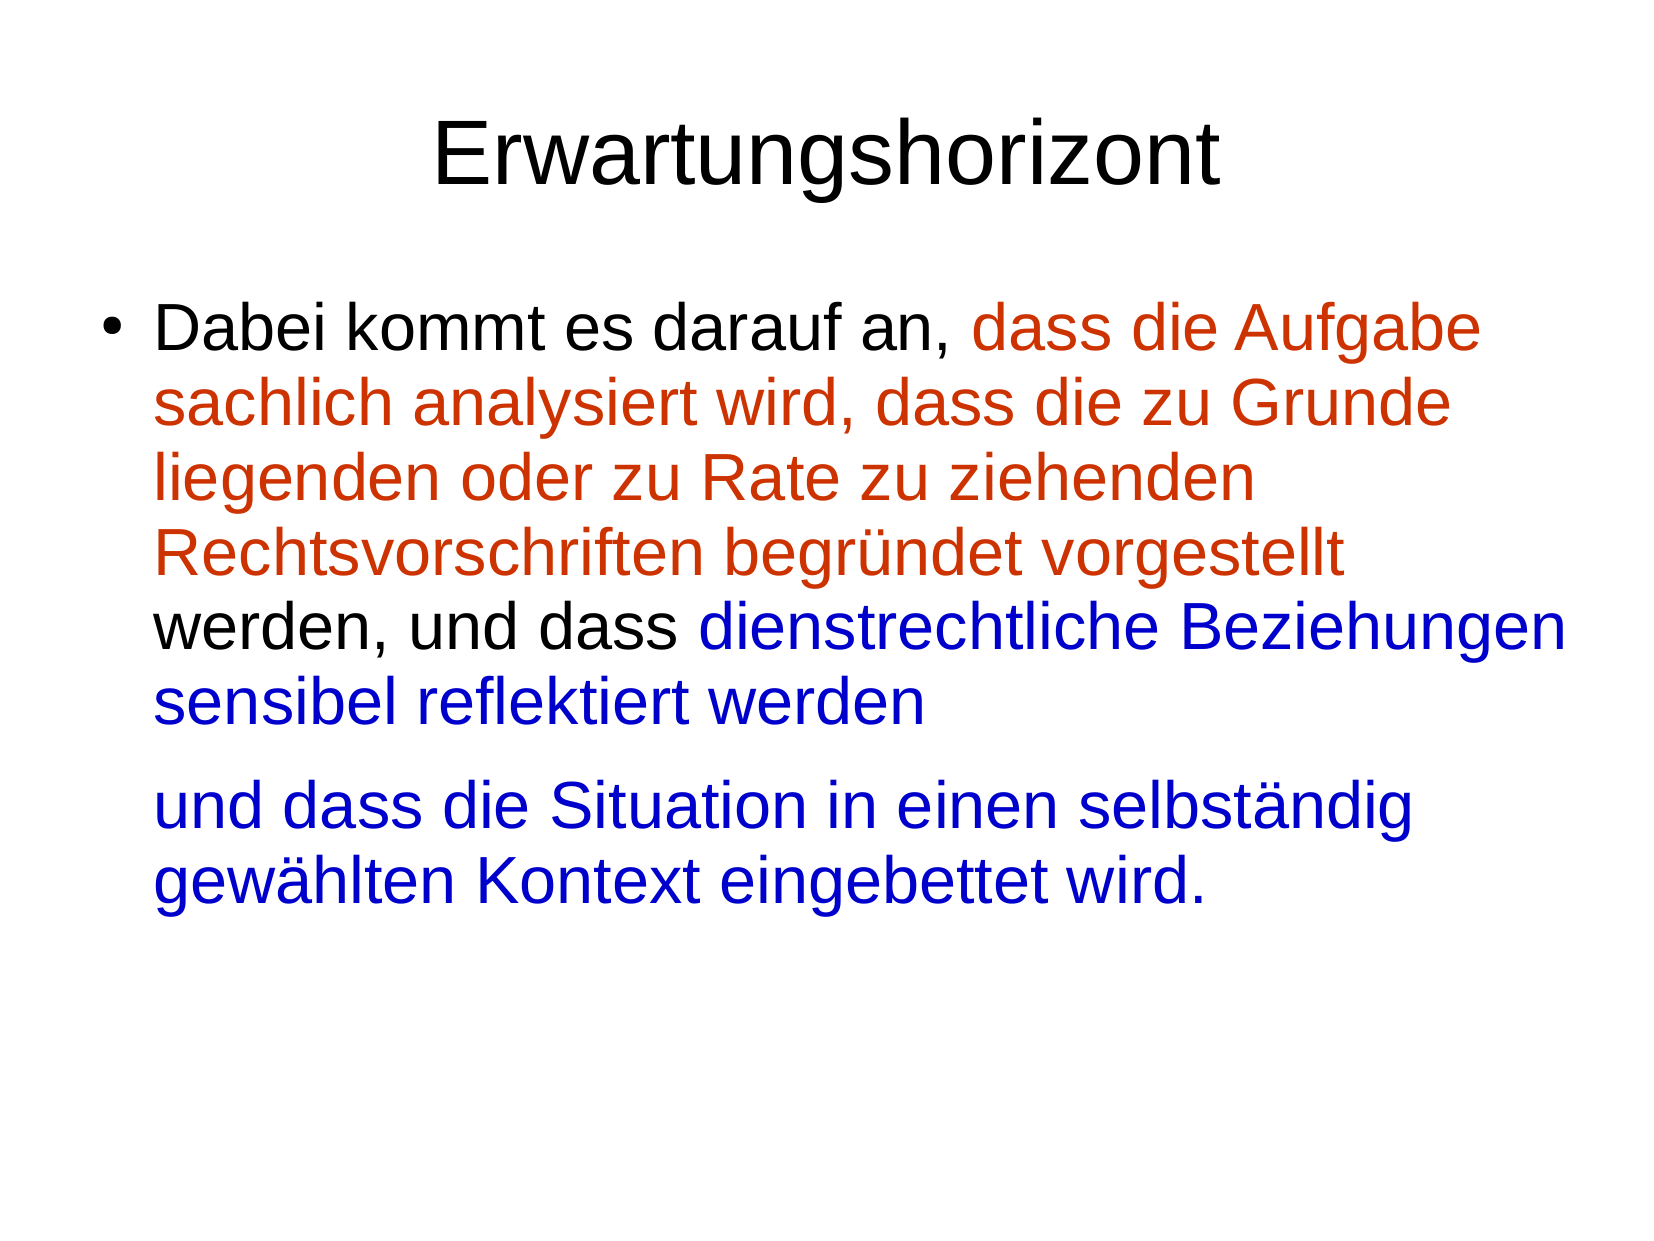

# Erwartungshorizont
Dabei kommt es darauf an, dass die Aufgabe sachlich analysiert wird, dass die zu Grunde liegenden oder zu Rate zu ziehenden Rechtsvorschriften begründet vorgestellt werden, und dass dienstrechtliche Beziehungen sensibel reflektiert werden
und dass die Situation in einen selbständig gewählten Kontext eingebettet wird.